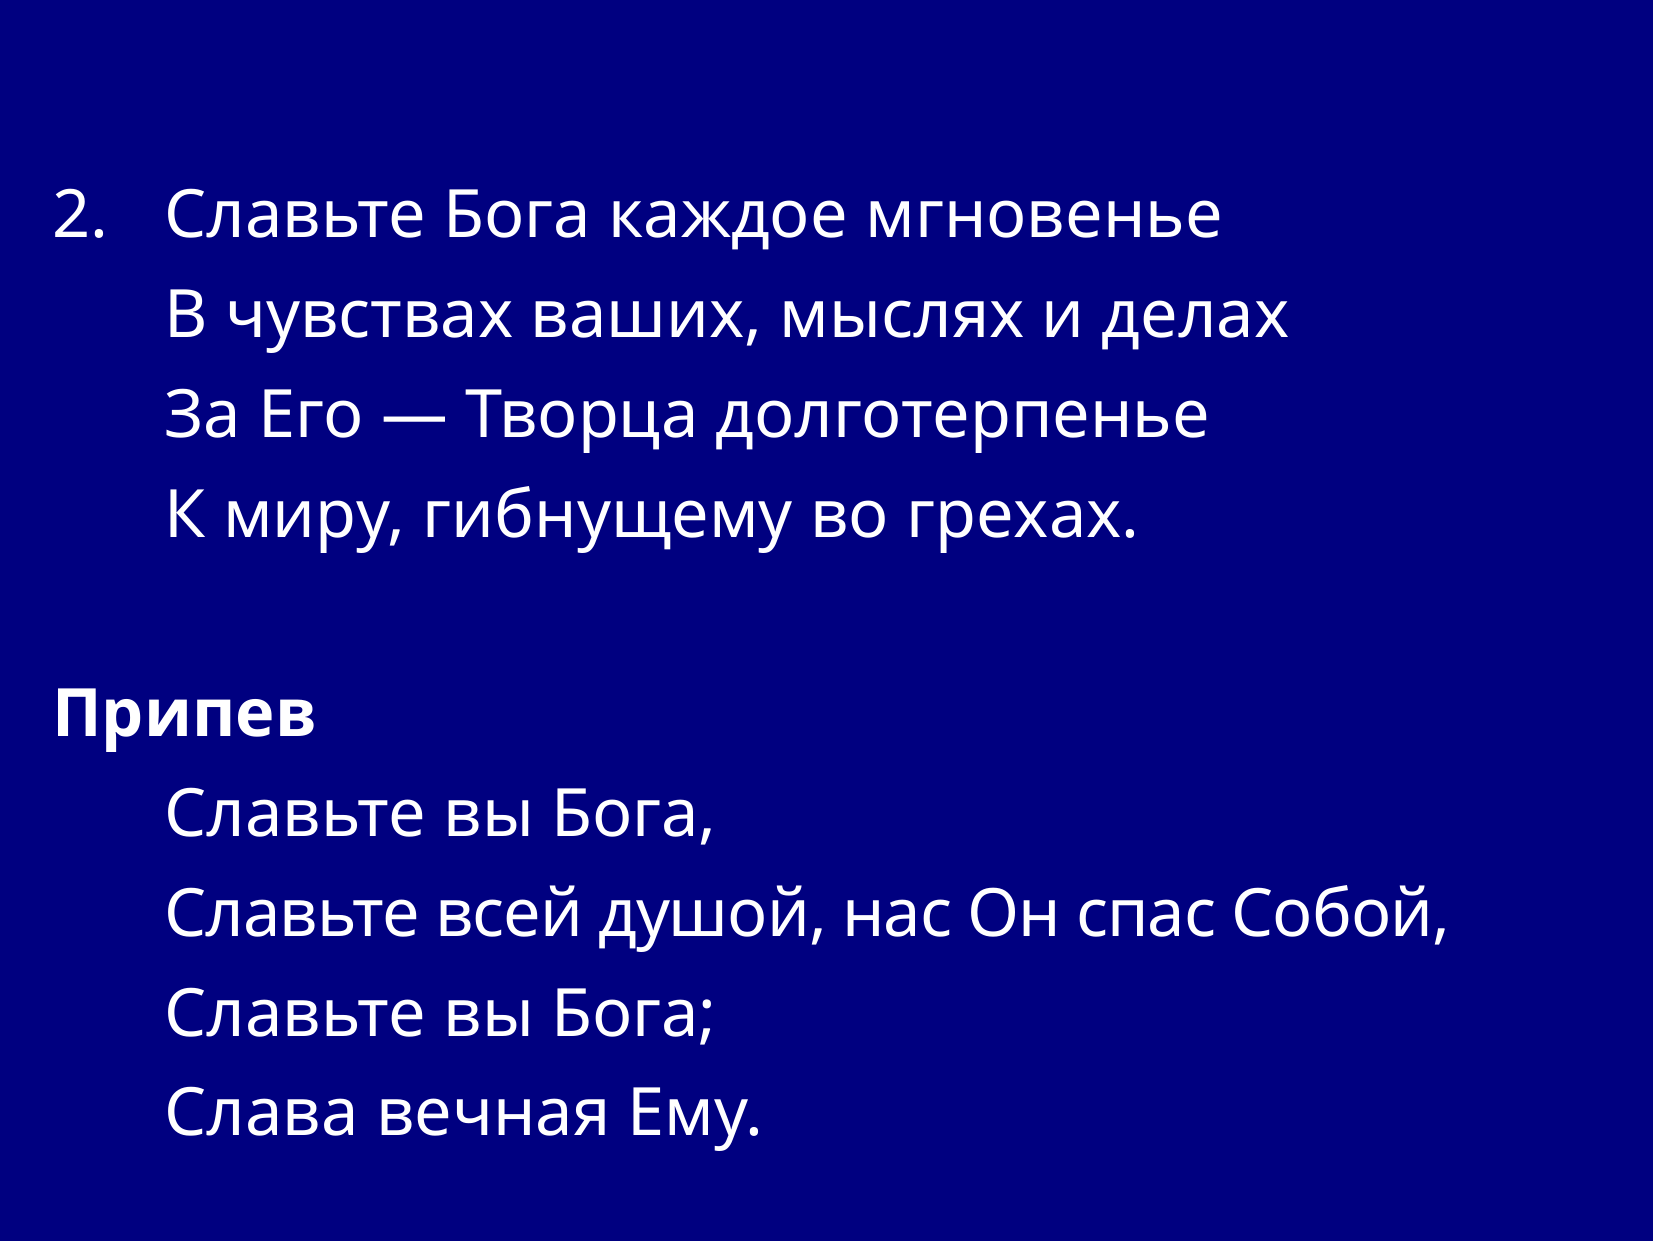

2.	Славьте Бога каждое мгновенье
	В чувствах ваших, мыслях и делах
	За Его — Творца долготерпенье
	К миру, гибнущему во грехах.
Припев
	Славьте вы Бога,
	Славьте всей душой, нас Он спас Собой,
	Славьте вы Бога;
	Слава вечная Ему.